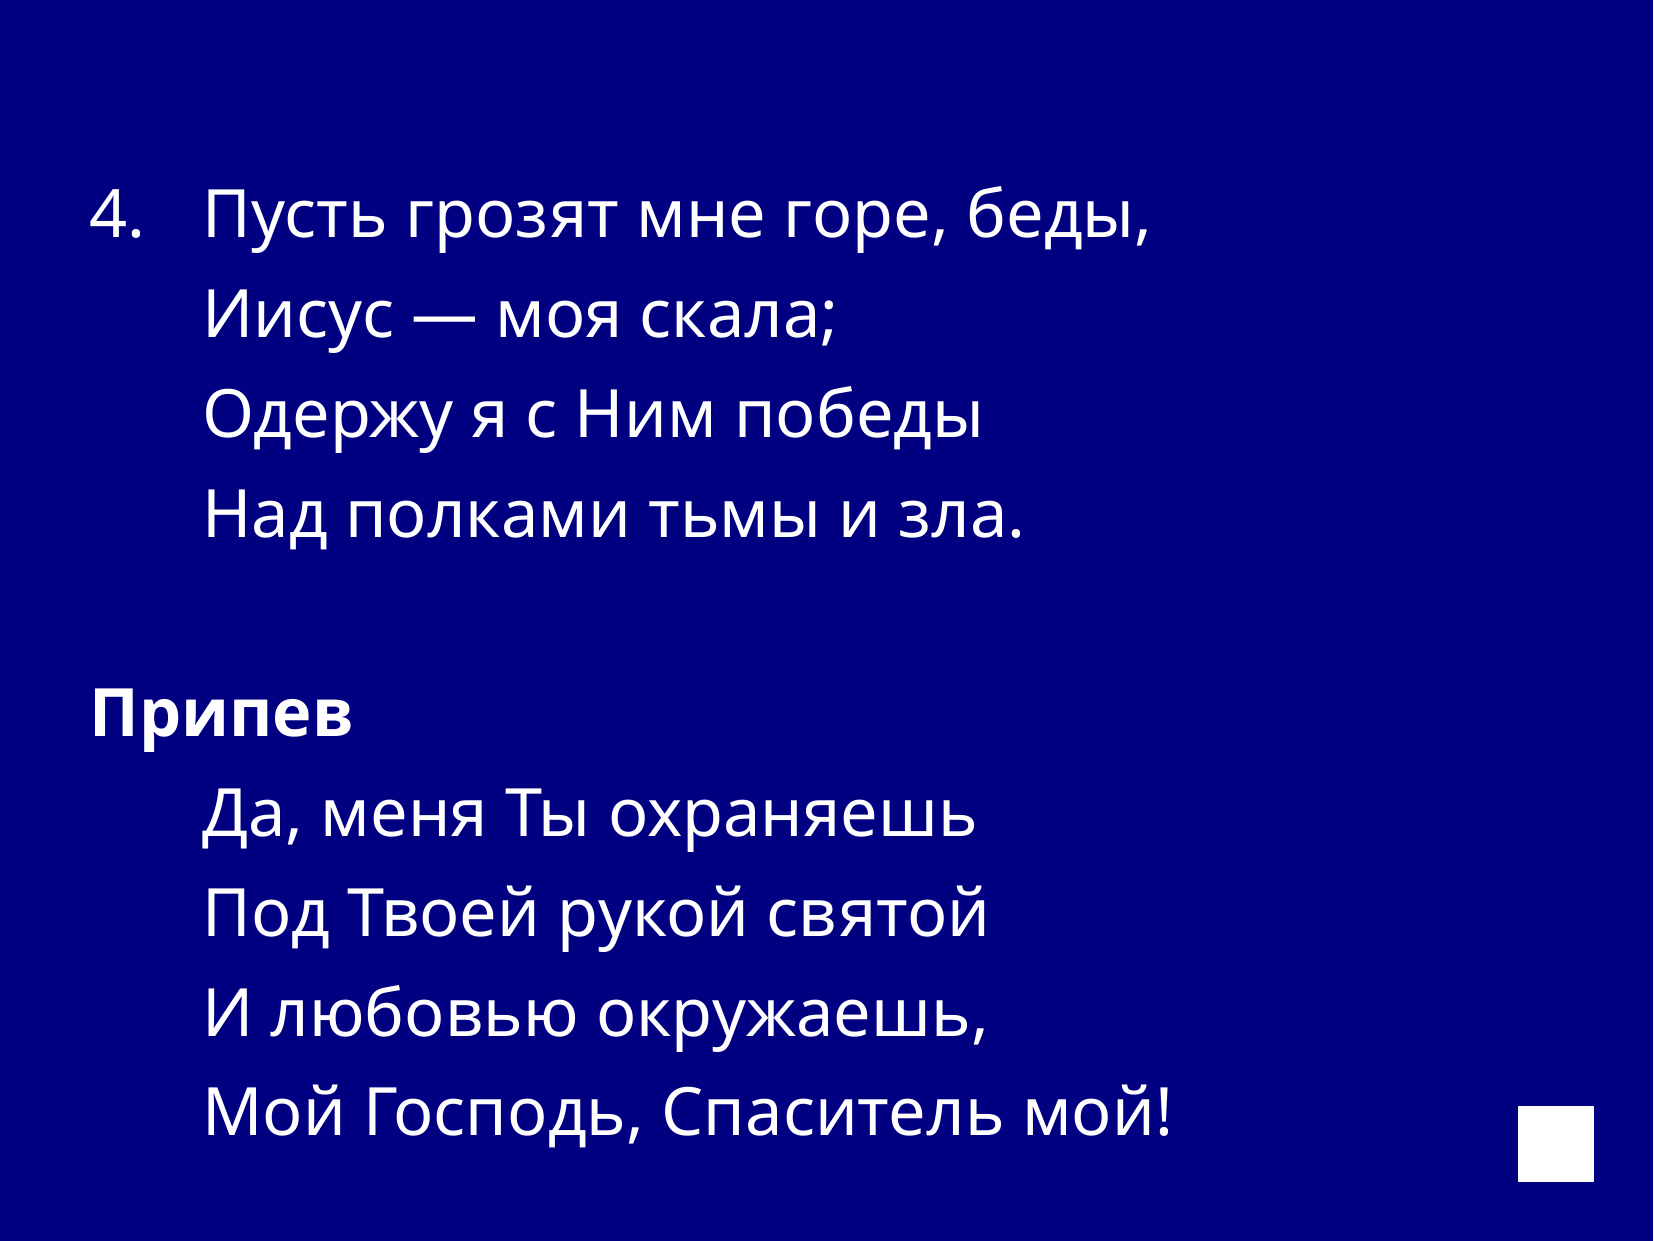

4.	Пусть грозят мне горе, беды,
	Иисус — моя скала;
	Одержу я с Ним победы
	Над полками тьмы и зла.
Припев
	Да, меня Ты охраняешь
	Под Твоей рукой святой
	И любовью окружаешь,
	Мой Господь, Спаситель мой!